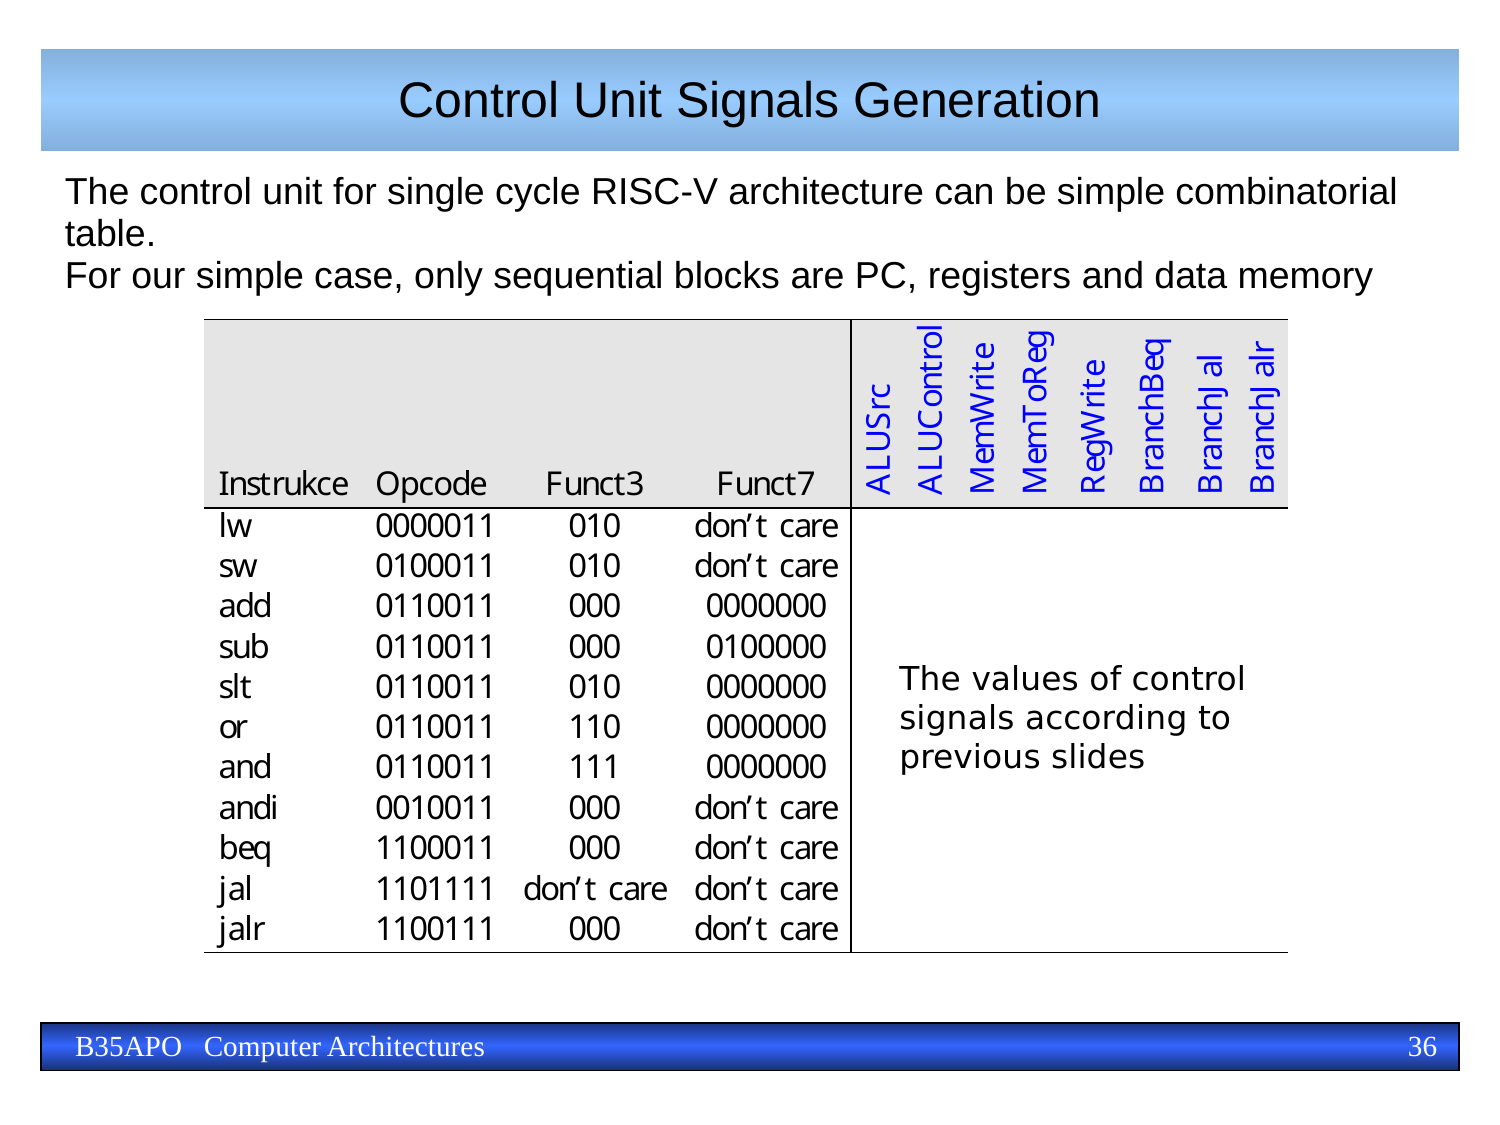

# Control Unit Signals Generation
The control unit for single cycle RISC-V architecture can be simple combinatorial table.
For our simple case, only sequential blocks are PC, registers and data memory
B35APO Computer Architectures
36